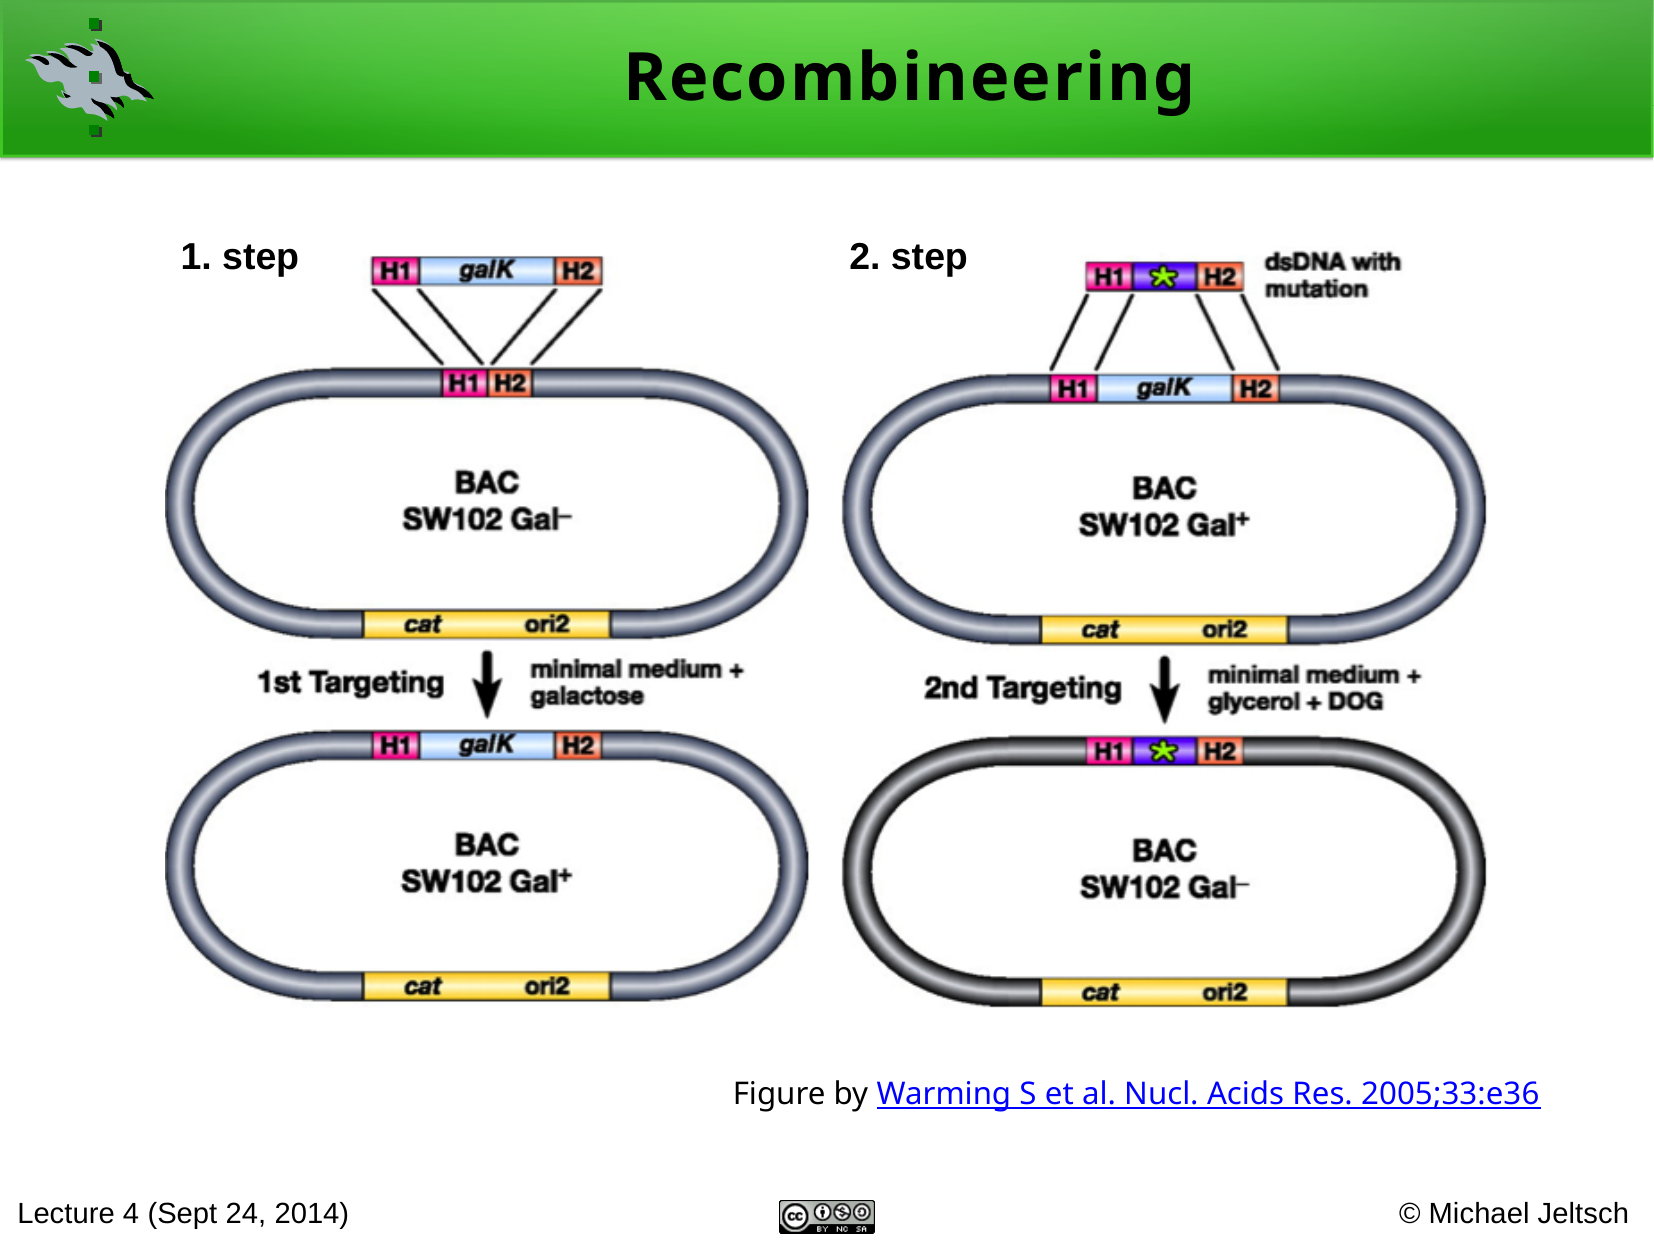

# Recombineering
1. step
2. step
Figure by Warming S et al. Nucl. Acids Res. 2005;33:e36